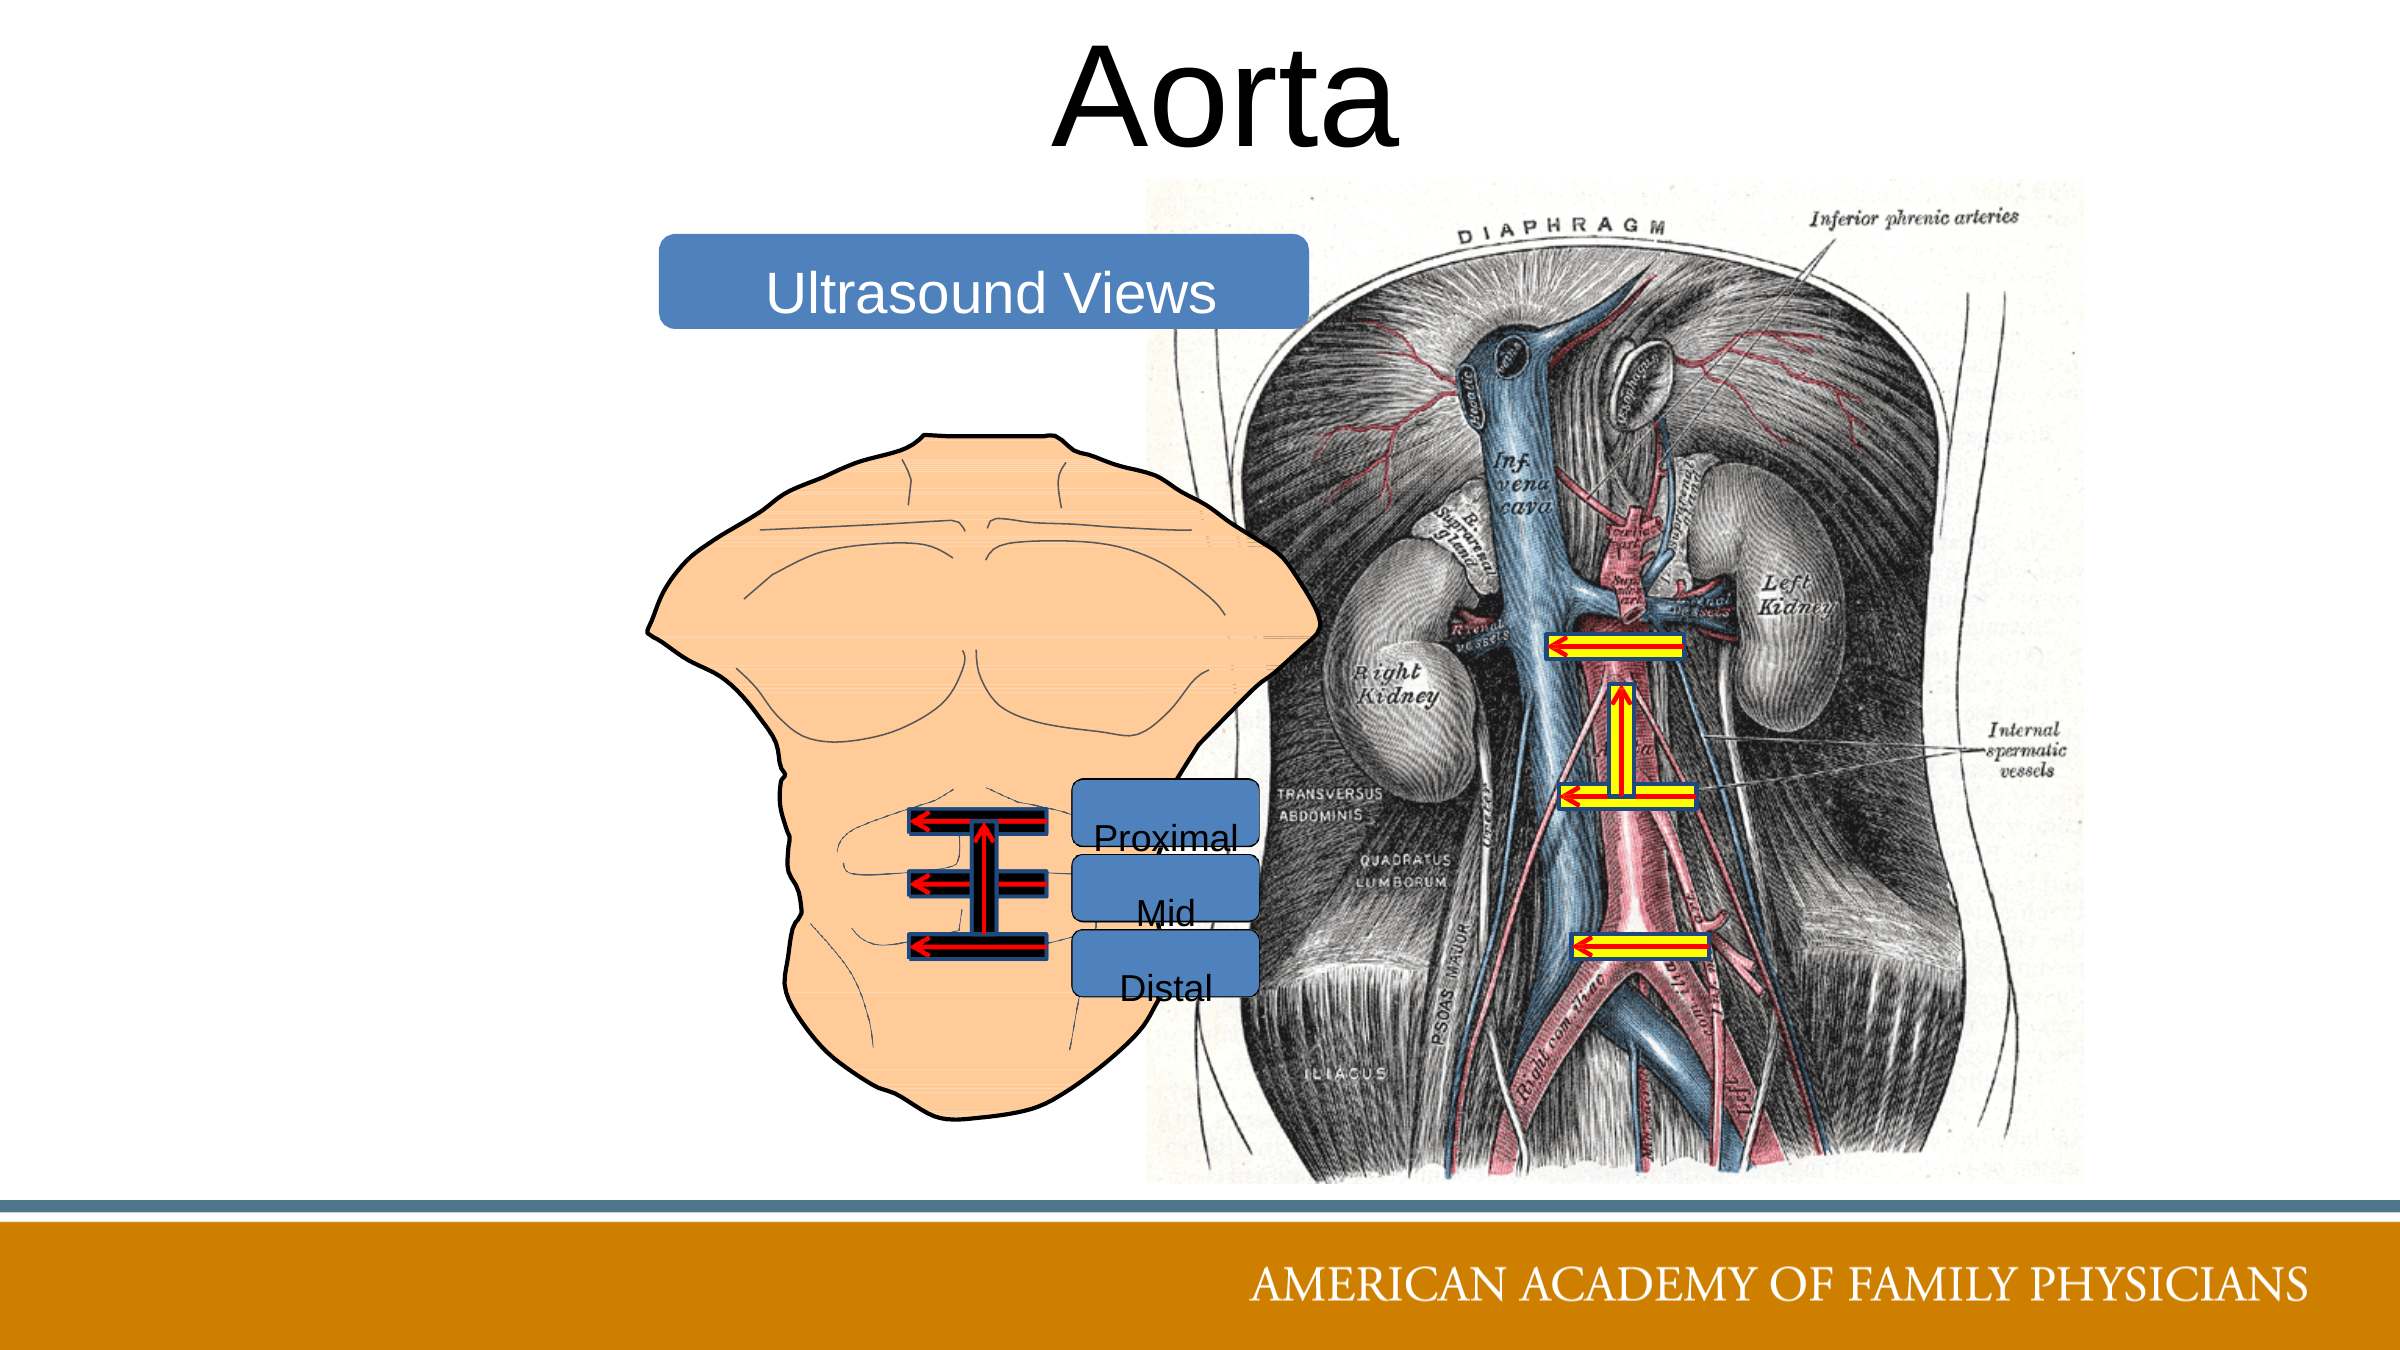

# Aorta
Ultrasound Views
Proximal Mid Distal